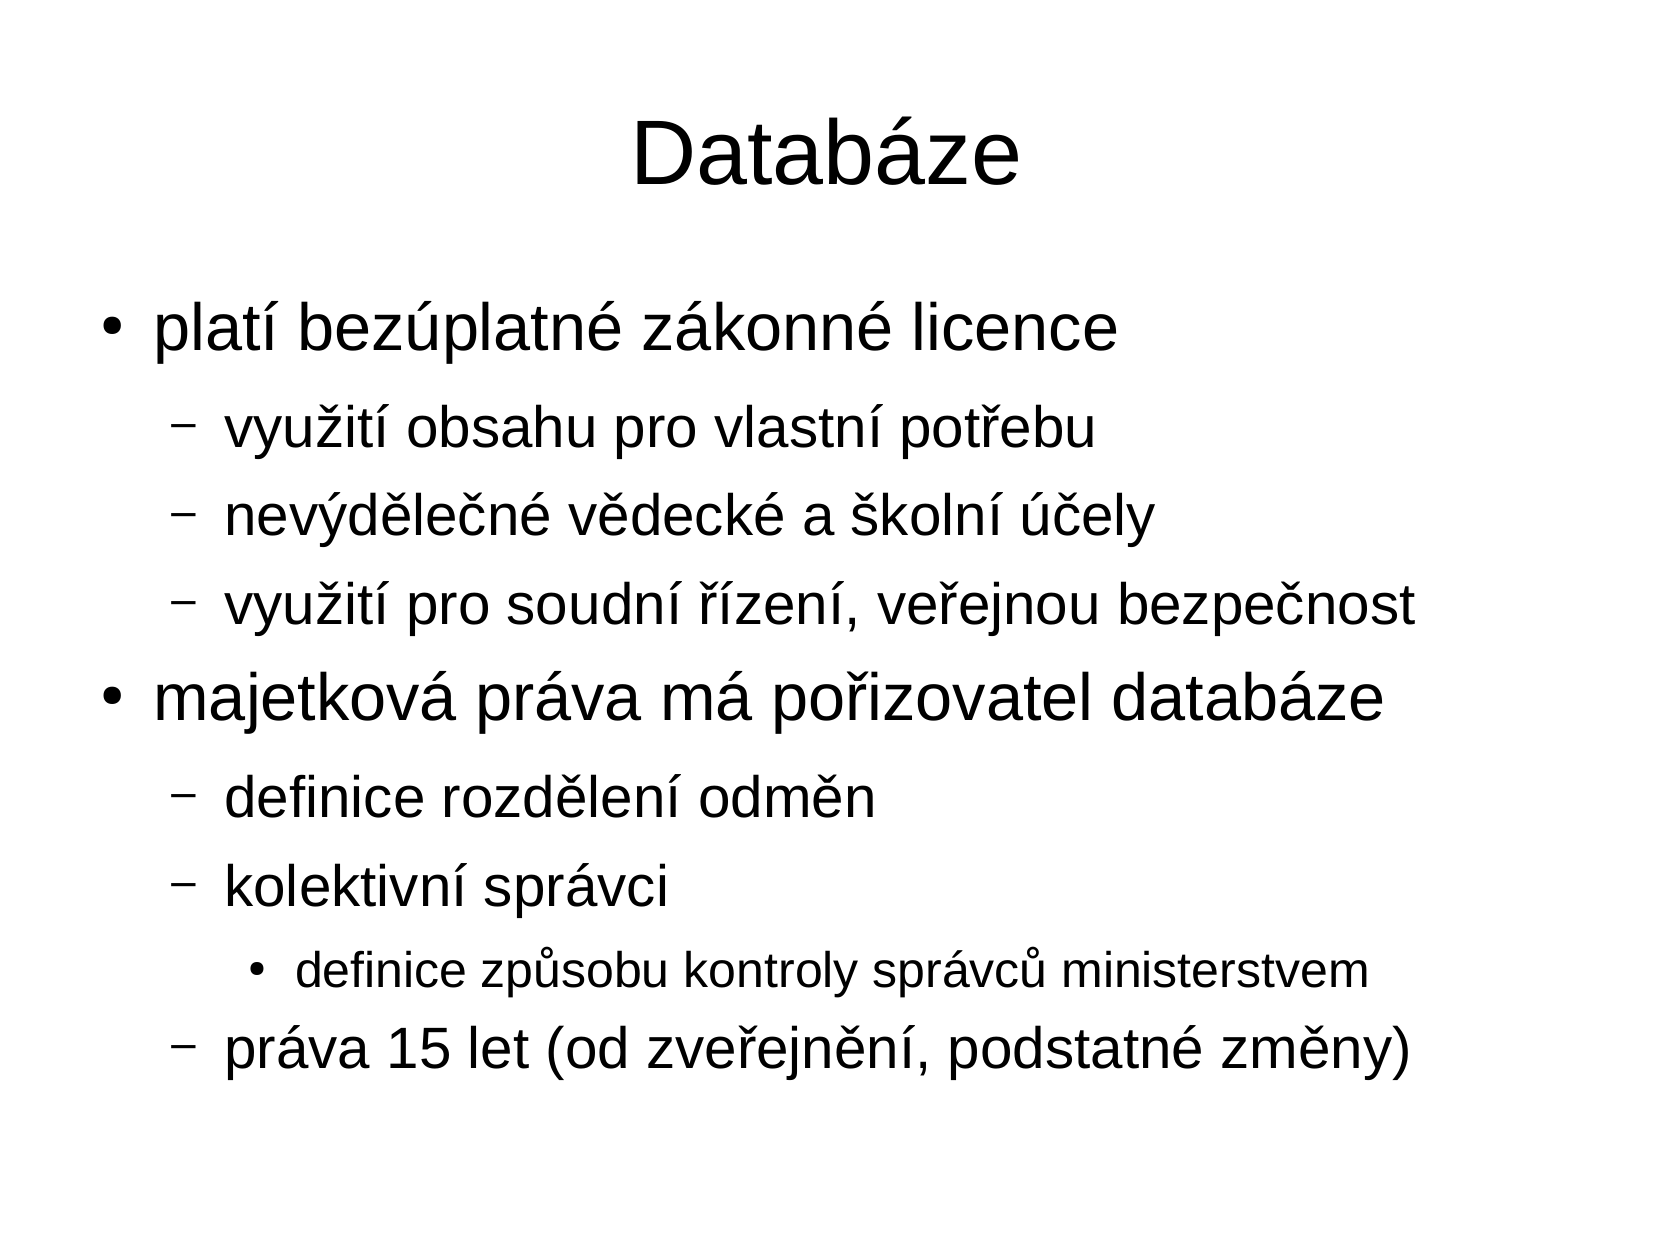

# Databáze
platí bezúplatné zákonné licence
využití obsahu pro vlastní potřebu
nevýdělečné vědecké a školní účely
využití pro soudní řízení, veřejnou bezpečnost
majetková práva má pořizovatel databáze
definice rozdělení odměn
kolektivní správci
definice způsobu kontroly správců ministerstvem
práva 15 let (od zveřejnění, podstatné změny)